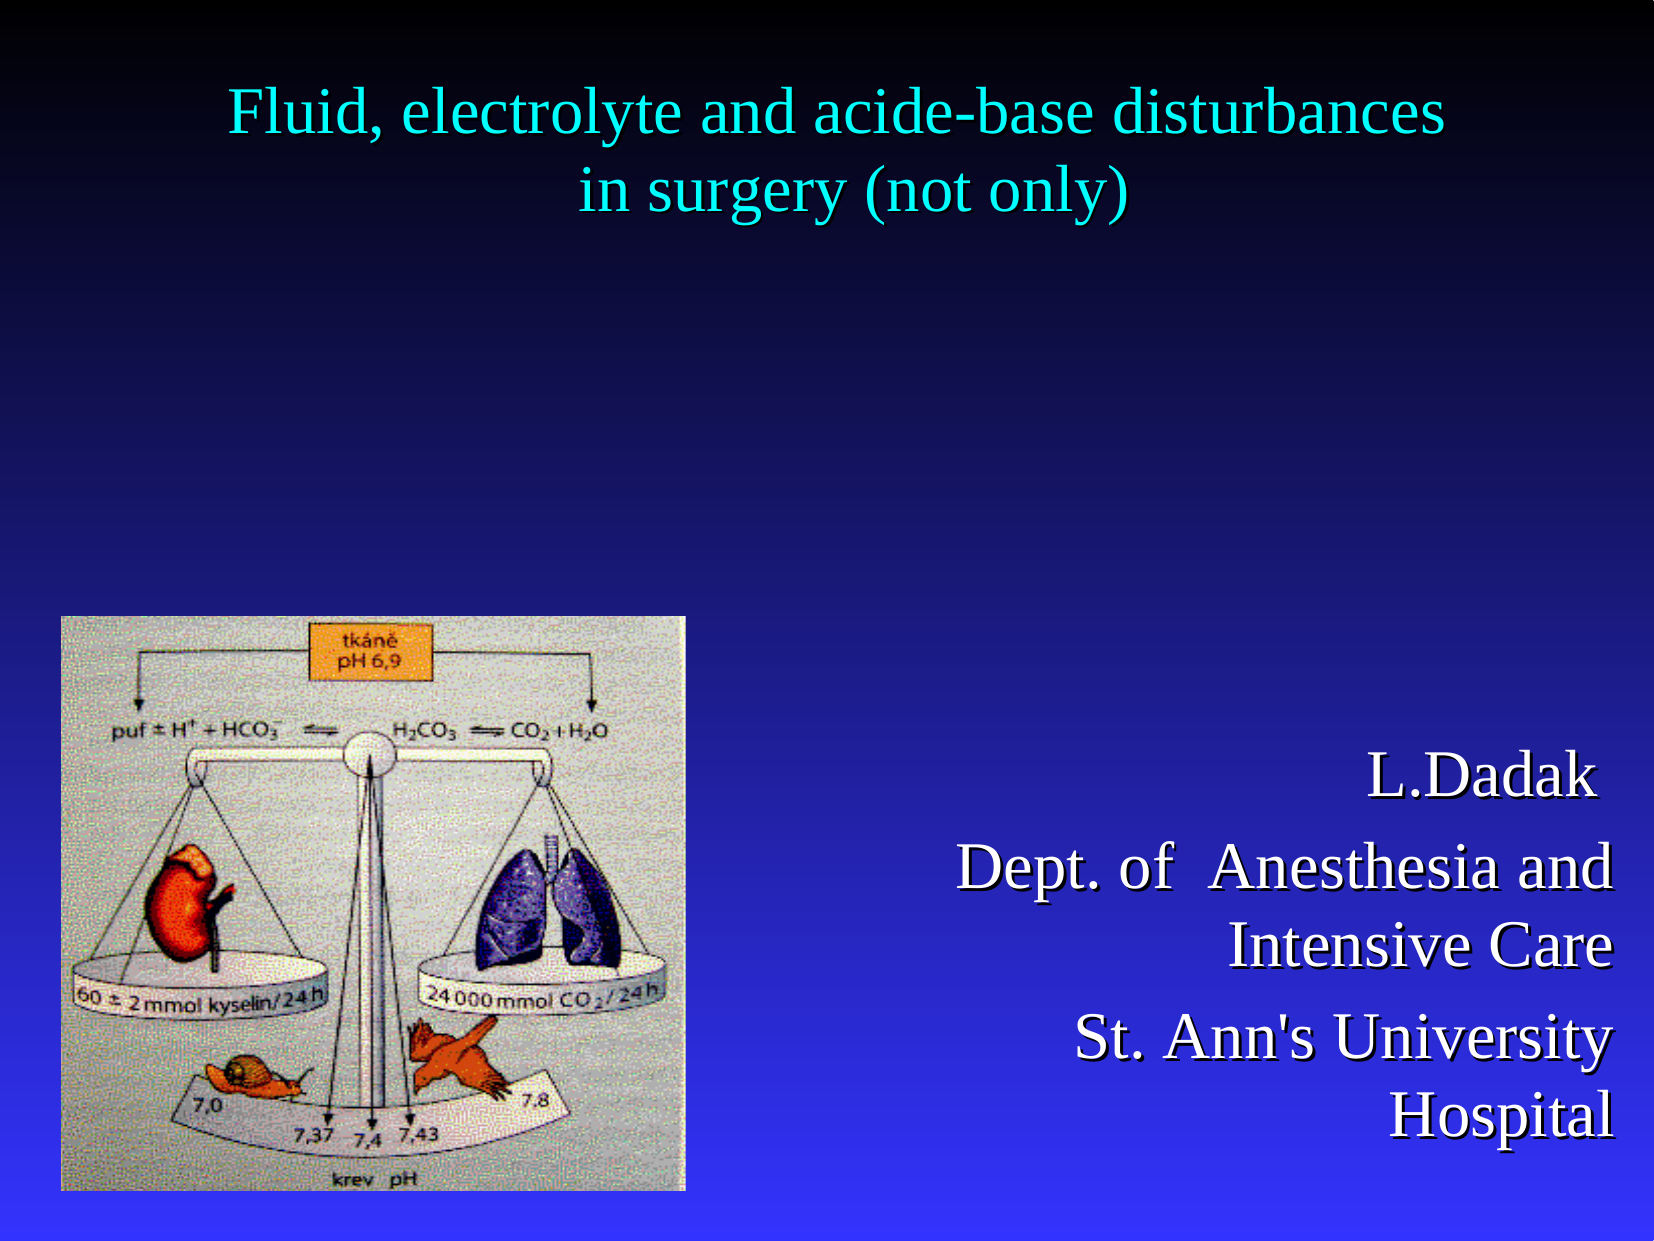

# Fluid, electrolyte and acide-base disturbances in surgery (not only)
L.Dadak
Dept. of Anesthesia and Intensive Care
St. Ann's University Hospital